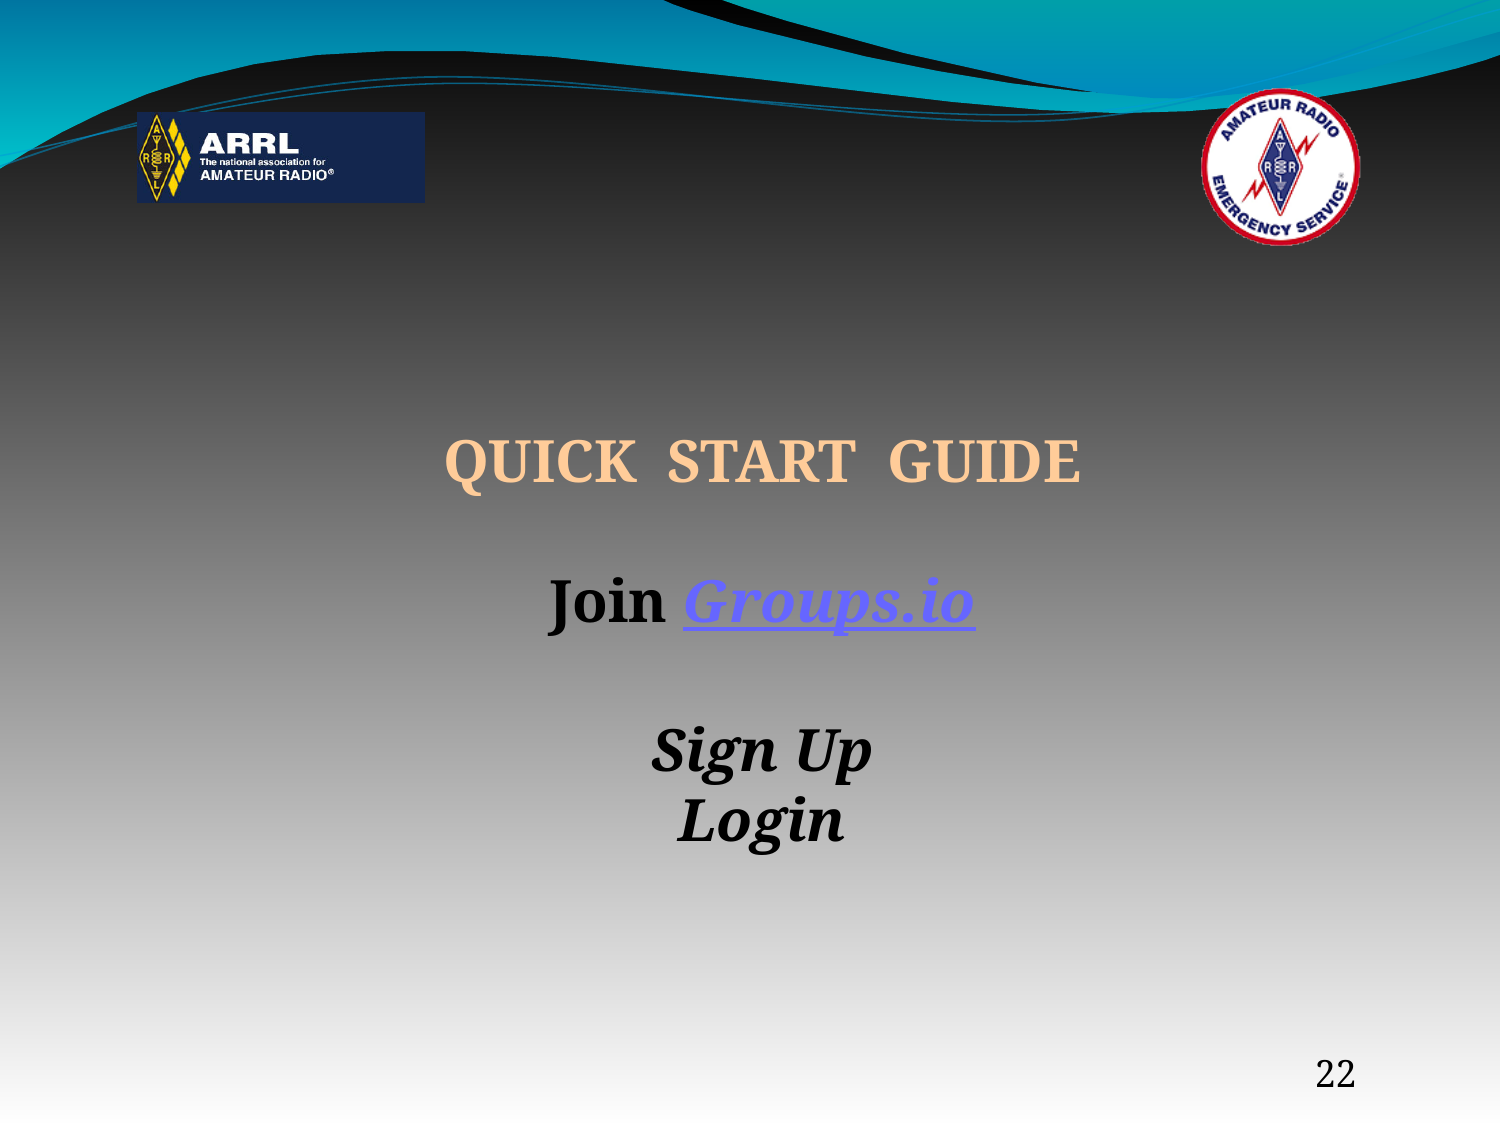

#
QUICK START GUIDE
Join Groups.io
Sign Up
Login